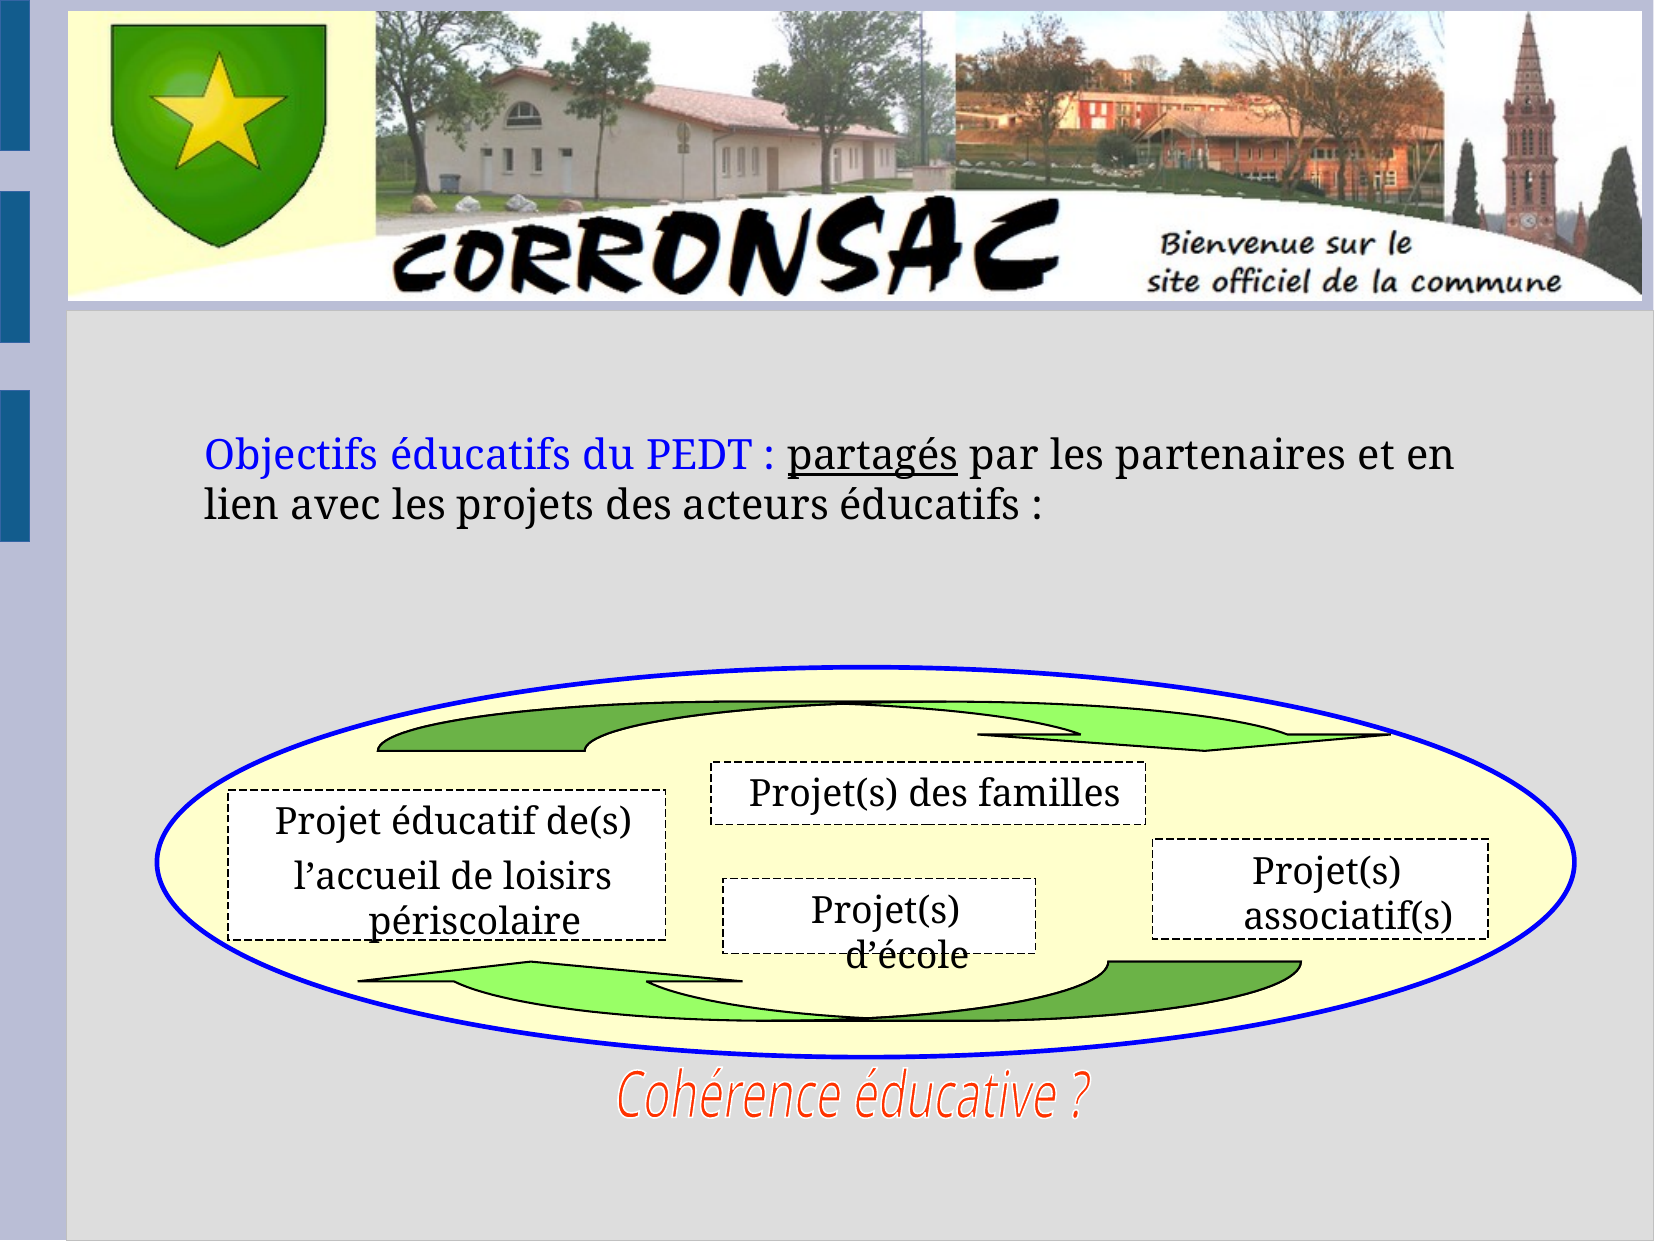

#
Objectifs éducatifs du PEDT : partagés par les partenaires et en lien avec les projets des acteurs éducatifs :
Projet(s) des familles
Projet éducatif de(s)
l’accueil de loisirs périscolaire
Projet(s) associatif(s)
Projet(s) d’école
Cohérence éducative ?